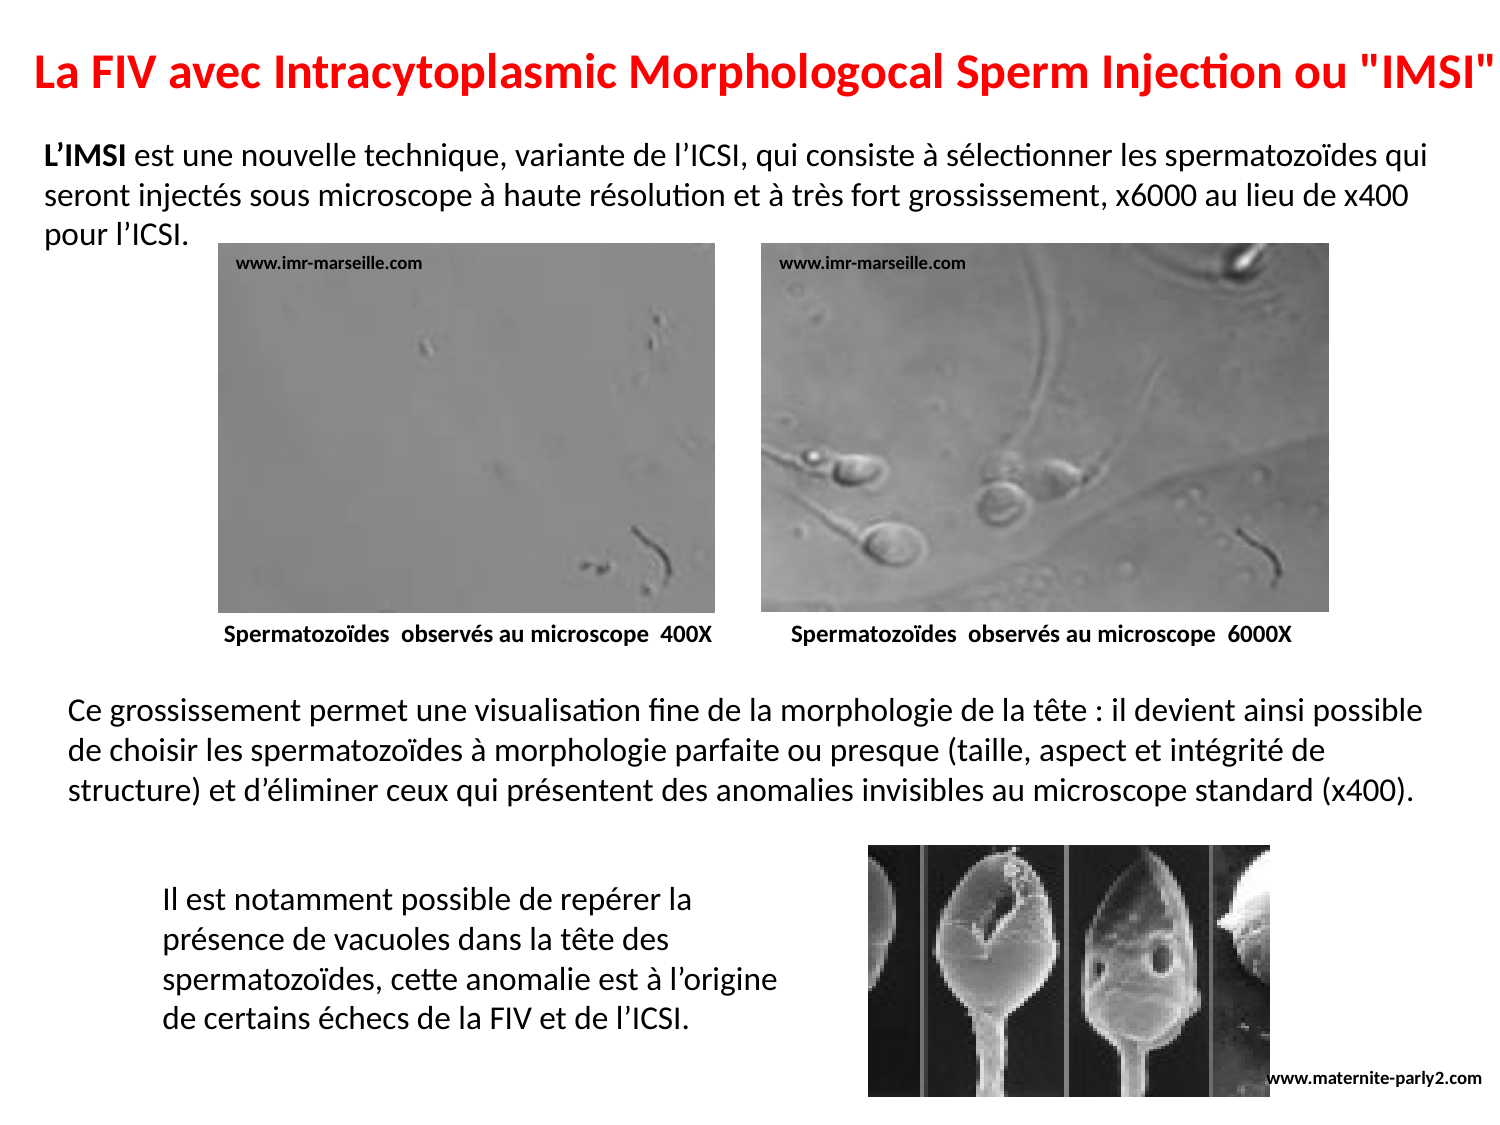

La FIV avec Intracytoplasmic Morphologocal Sperm Injection ou "IMSI"
L’IMSI est une nouvelle technique, variante de l’ICSI, qui consiste à sélectionner les spermatozoïdes qui seront injectés sous microscope à haute résolution et à très fort grossissement, x6000 au lieu de x400 pour l’ICSI.
www.imr-marseille.com
www.imr-marseille.com
Spermatozoïdes observés au microscope 400X
Spermatozoïdes observés au microscope 6000X
Ce grossissement permet une visualisation fine de la morphologie de la tête : il devient ainsi possible de choisir les spermatozoïdes à morphologie parfaite ou presque (taille, aspect et intégrité de structure) et d’éliminer ceux qui présentent des anomalies invisibles au microscope standard (x400).
Il est notamment possible de repérer la présence de vacuoles dans la tête des spermatozoïdes, cette anomalie est à l’origine de certains échecs de la FIV et de l’ICSI.
www.maternite-parly2.com